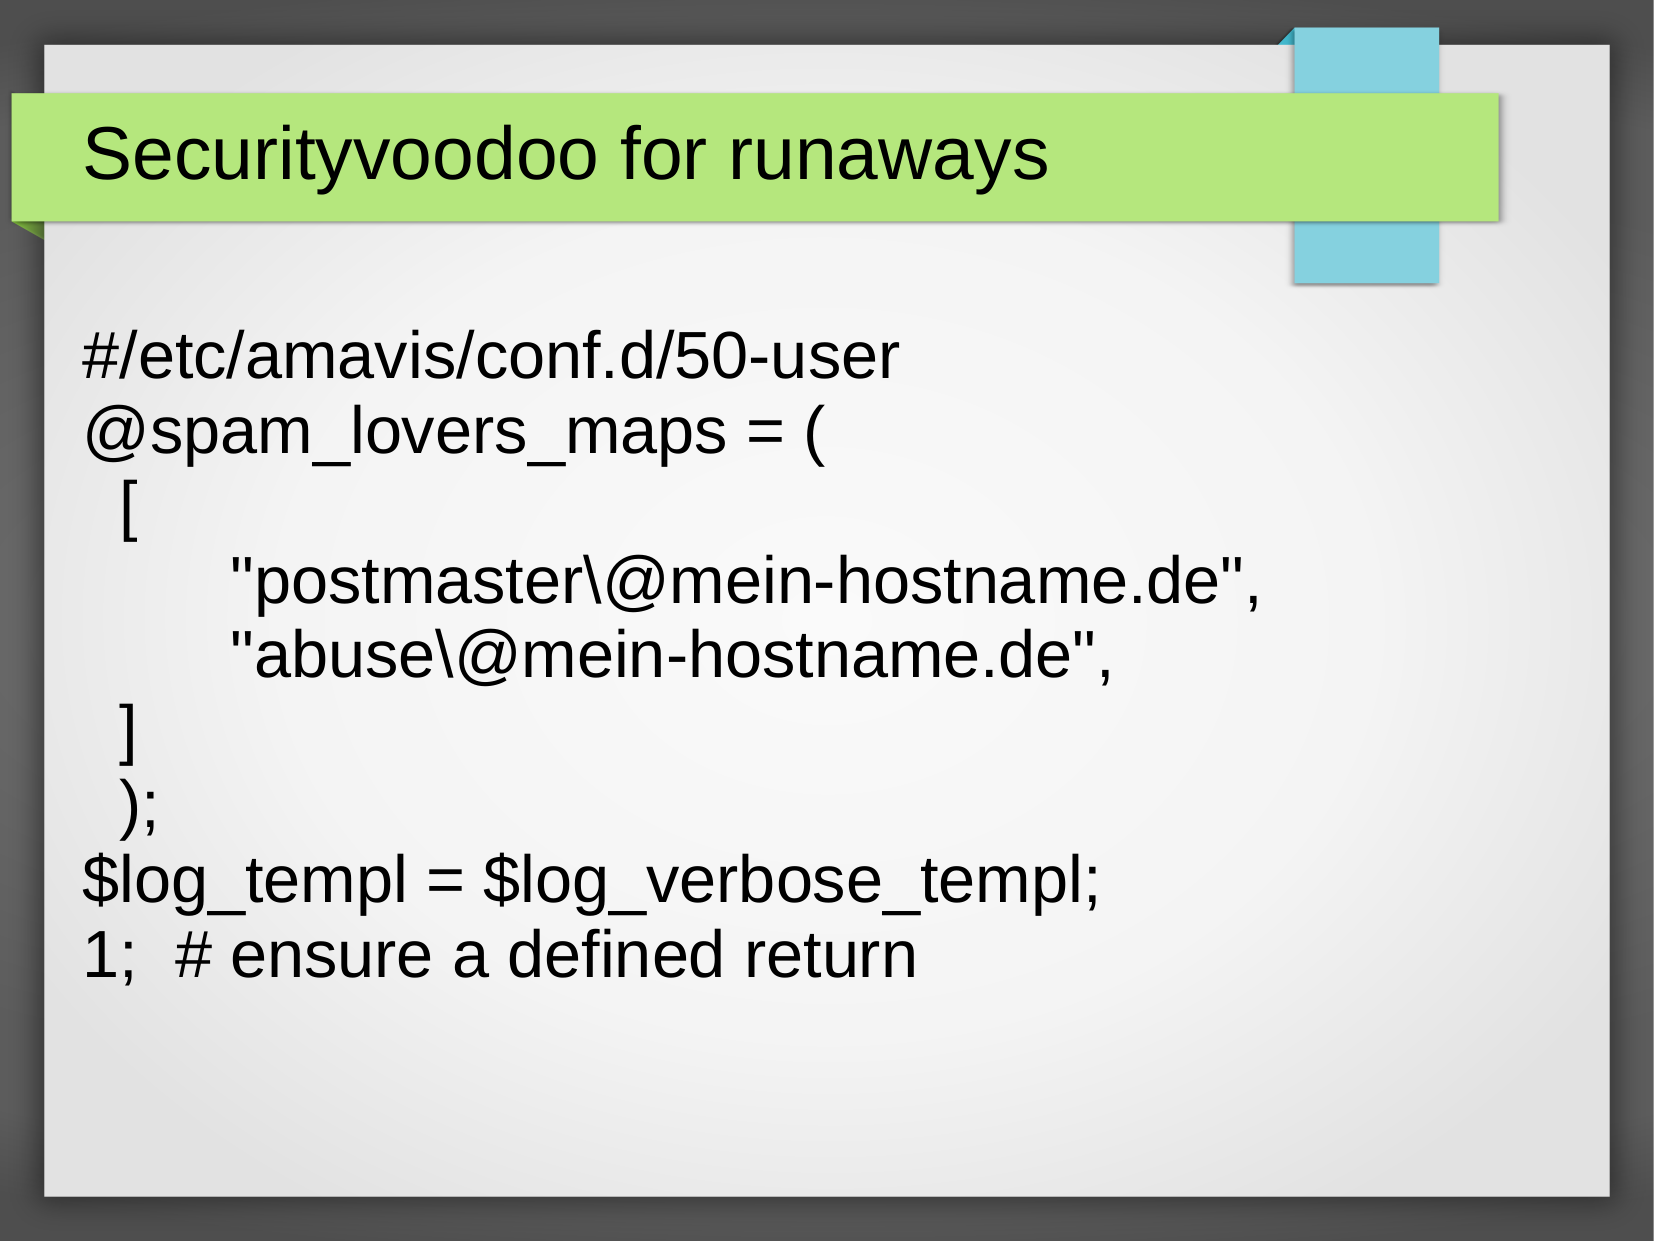

# Securityvoodoo for runaways
#/etc/amavis/conf.d/50-user
@spam_lovers_maps = (
 [
 "postmaster\@mein-hostname.de",
 "abuse\@mein-hostname.de",
 ]
 );
$log_templ = $log_verbose_templ;
1; # ensure a defined return